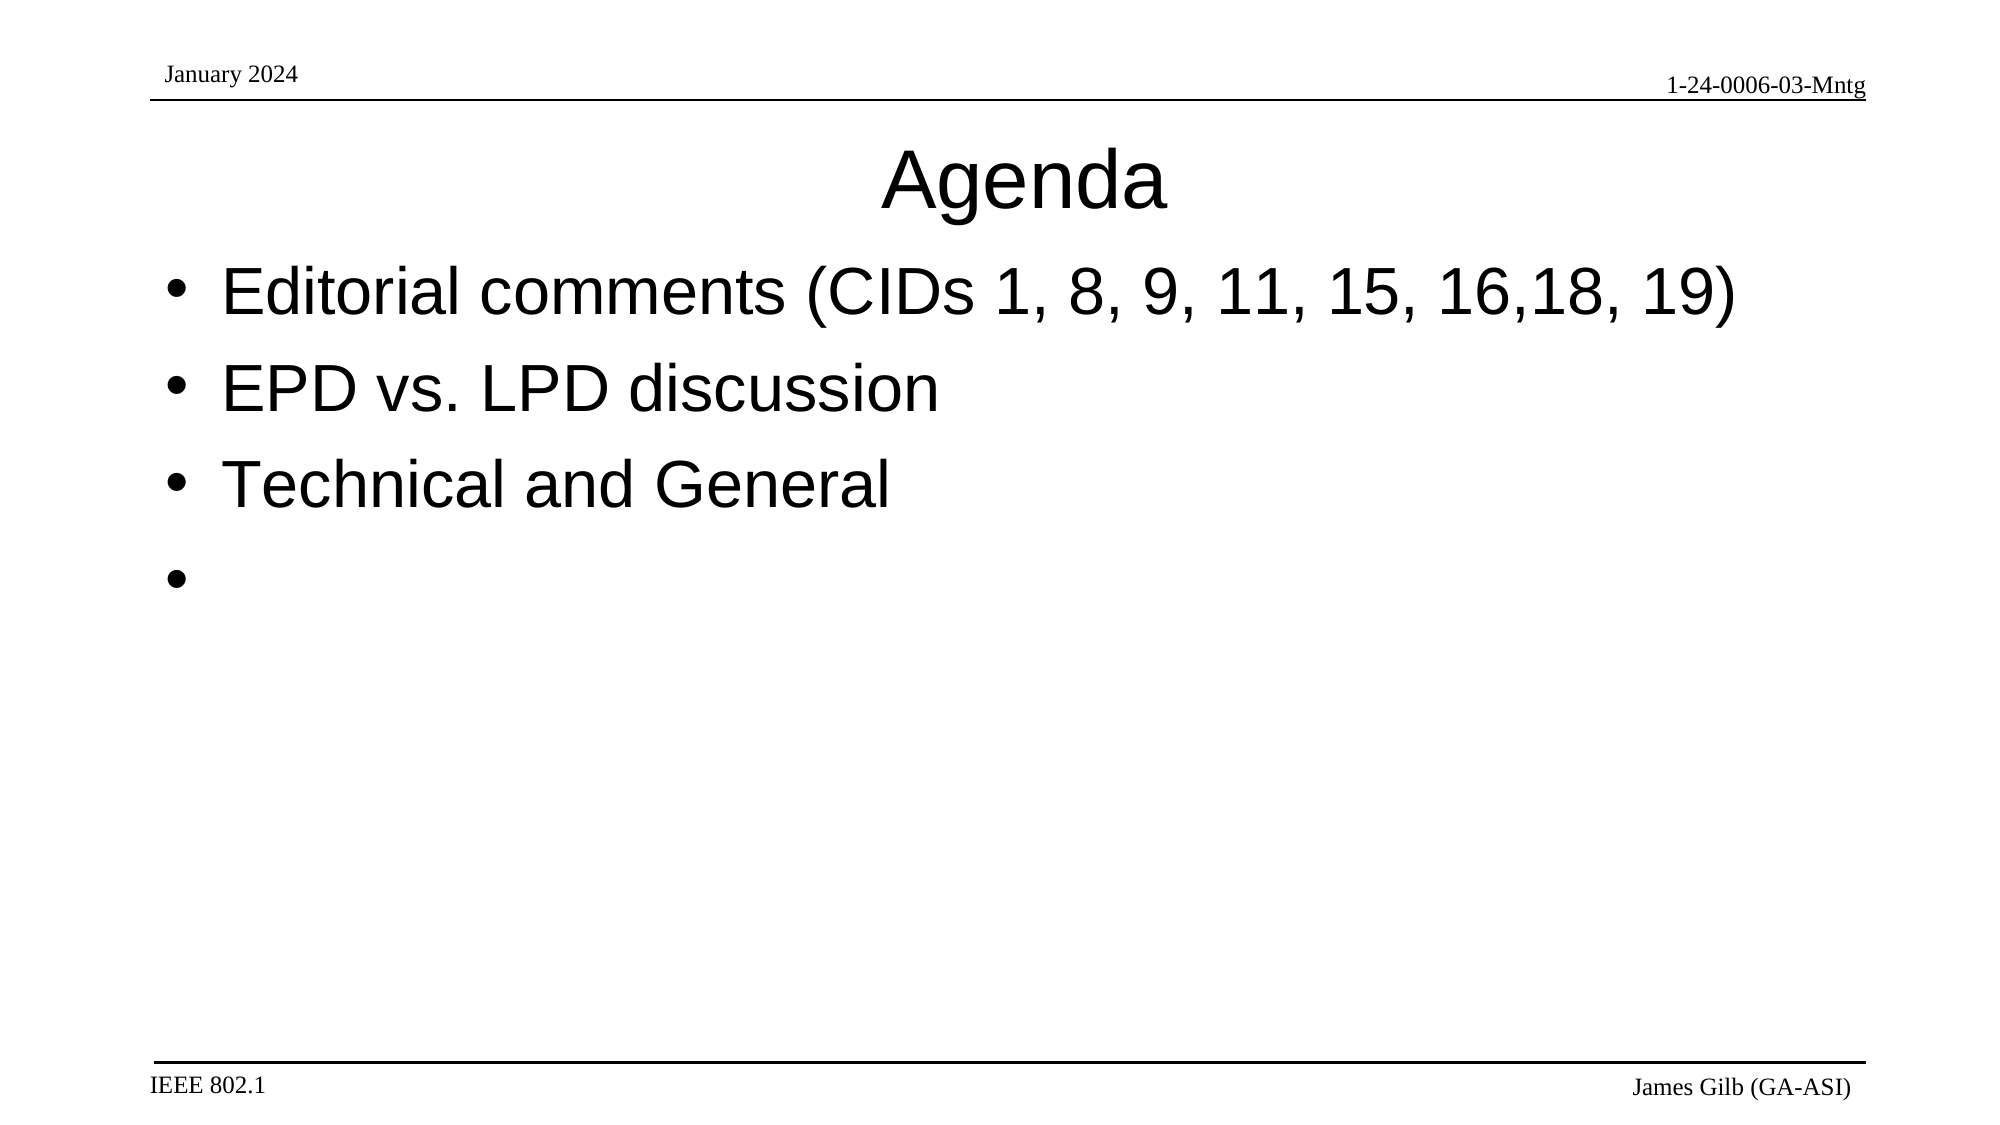

# Agenda
Editorial comments (CIDs 1, 8, 9, 11, 15, 16,18, 19)
EPD vs. LPD discussion
Technical and General